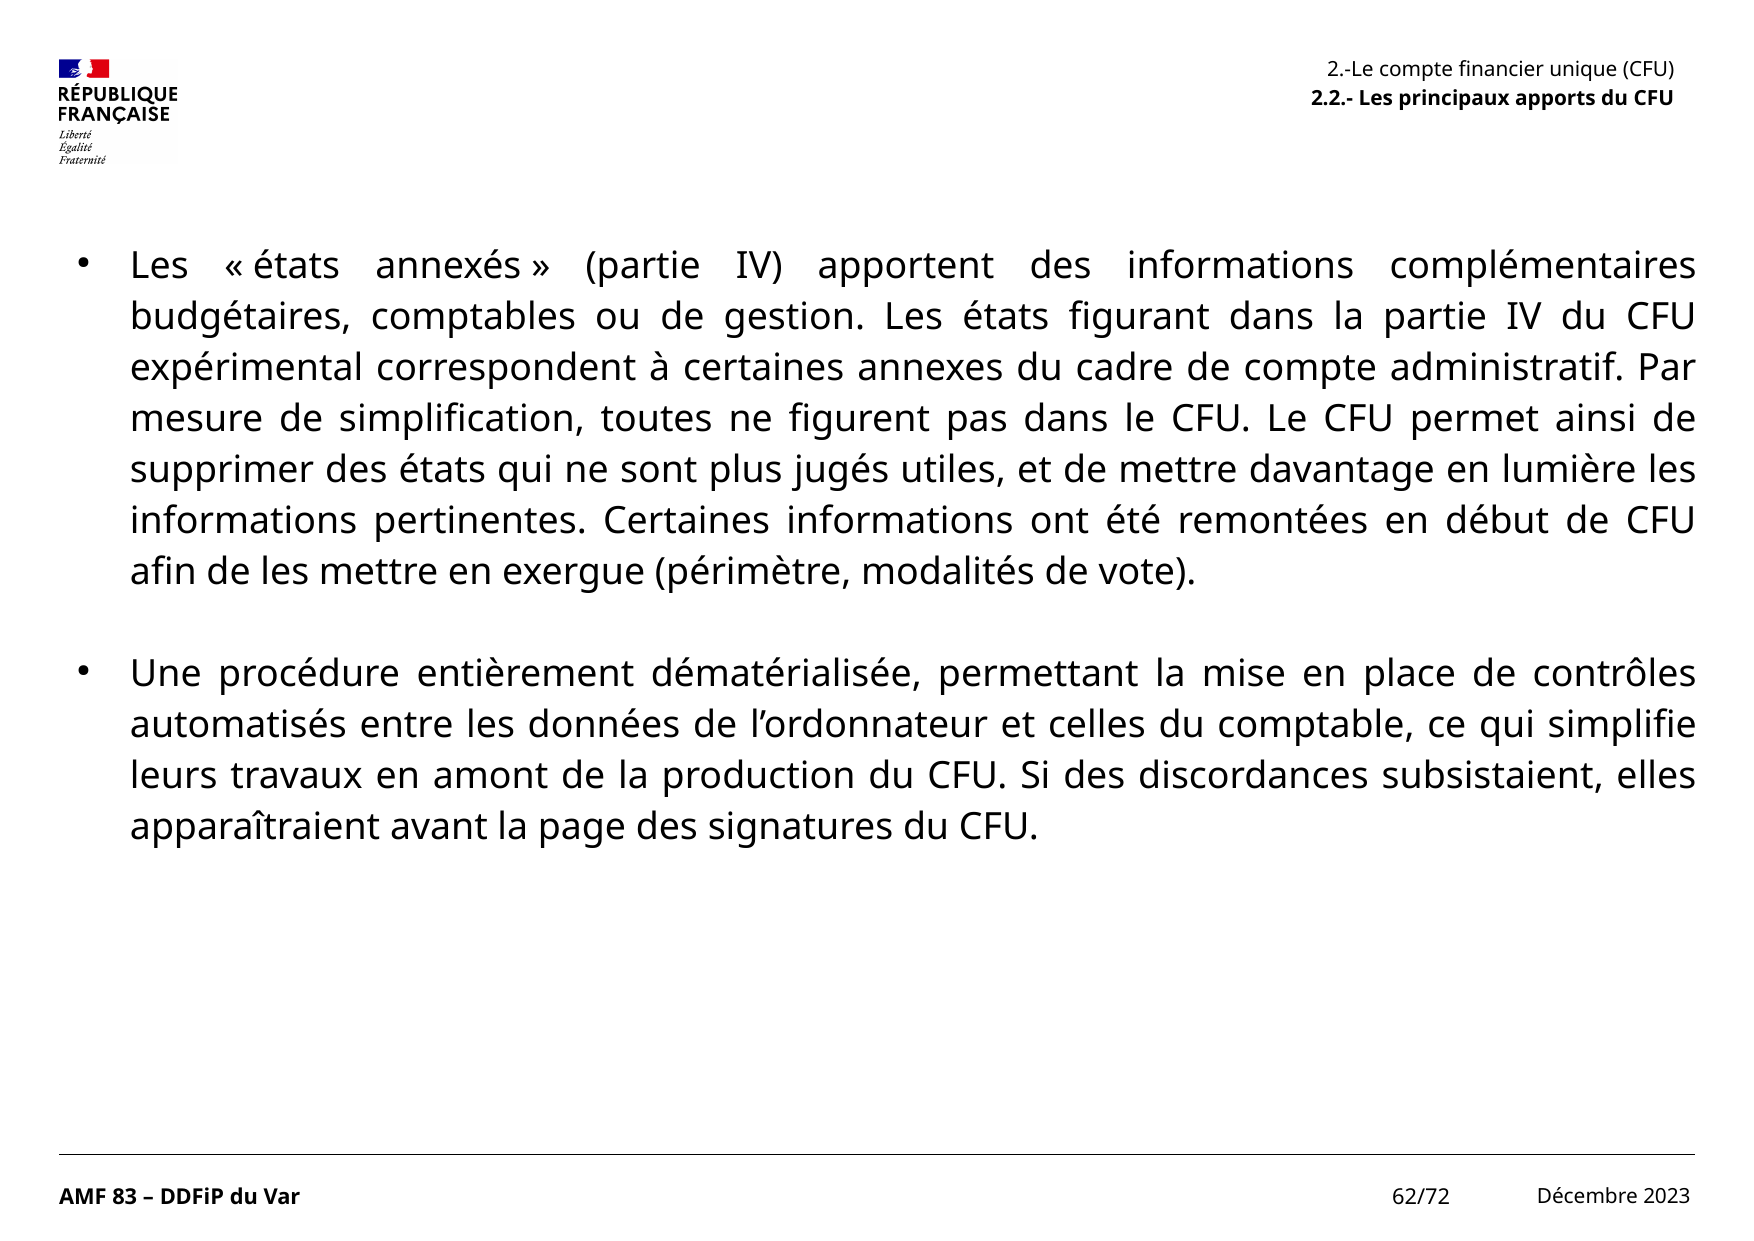

# Les « états annexés » (partie IV) apportent des informations complémentaires budgétaires, comptables ou de gestion. Les états figurant dans la partie IV du CFU expérimental correspondent à certaines annexes du cadre de compte administratif. Par mesure de simplification, toutes ne figurent pas dans le CFU. Le CFU permet ainsi de supprimer des états qui ne sont plus jugés utiles, et de mettre davantage en lumière les informations pertinentes. Certaines informations ont été remontées en début de CFU afin de les mettre en exergue (périmètre, modalités de vote).
Une procédure entièrement dématérialisée, permettant la mise en place de contrôles automatisés entre les données de l’ordonnateur et celles du comptable, ce qui simplifie leurs travaux en amont de la production du CFU. Si des discordances subsistaient, elles apparaîtraient avant la page des signatures du CFU.
2.-Le compte financier unique (CFU)
2.2.- Les principaux apports du CFU